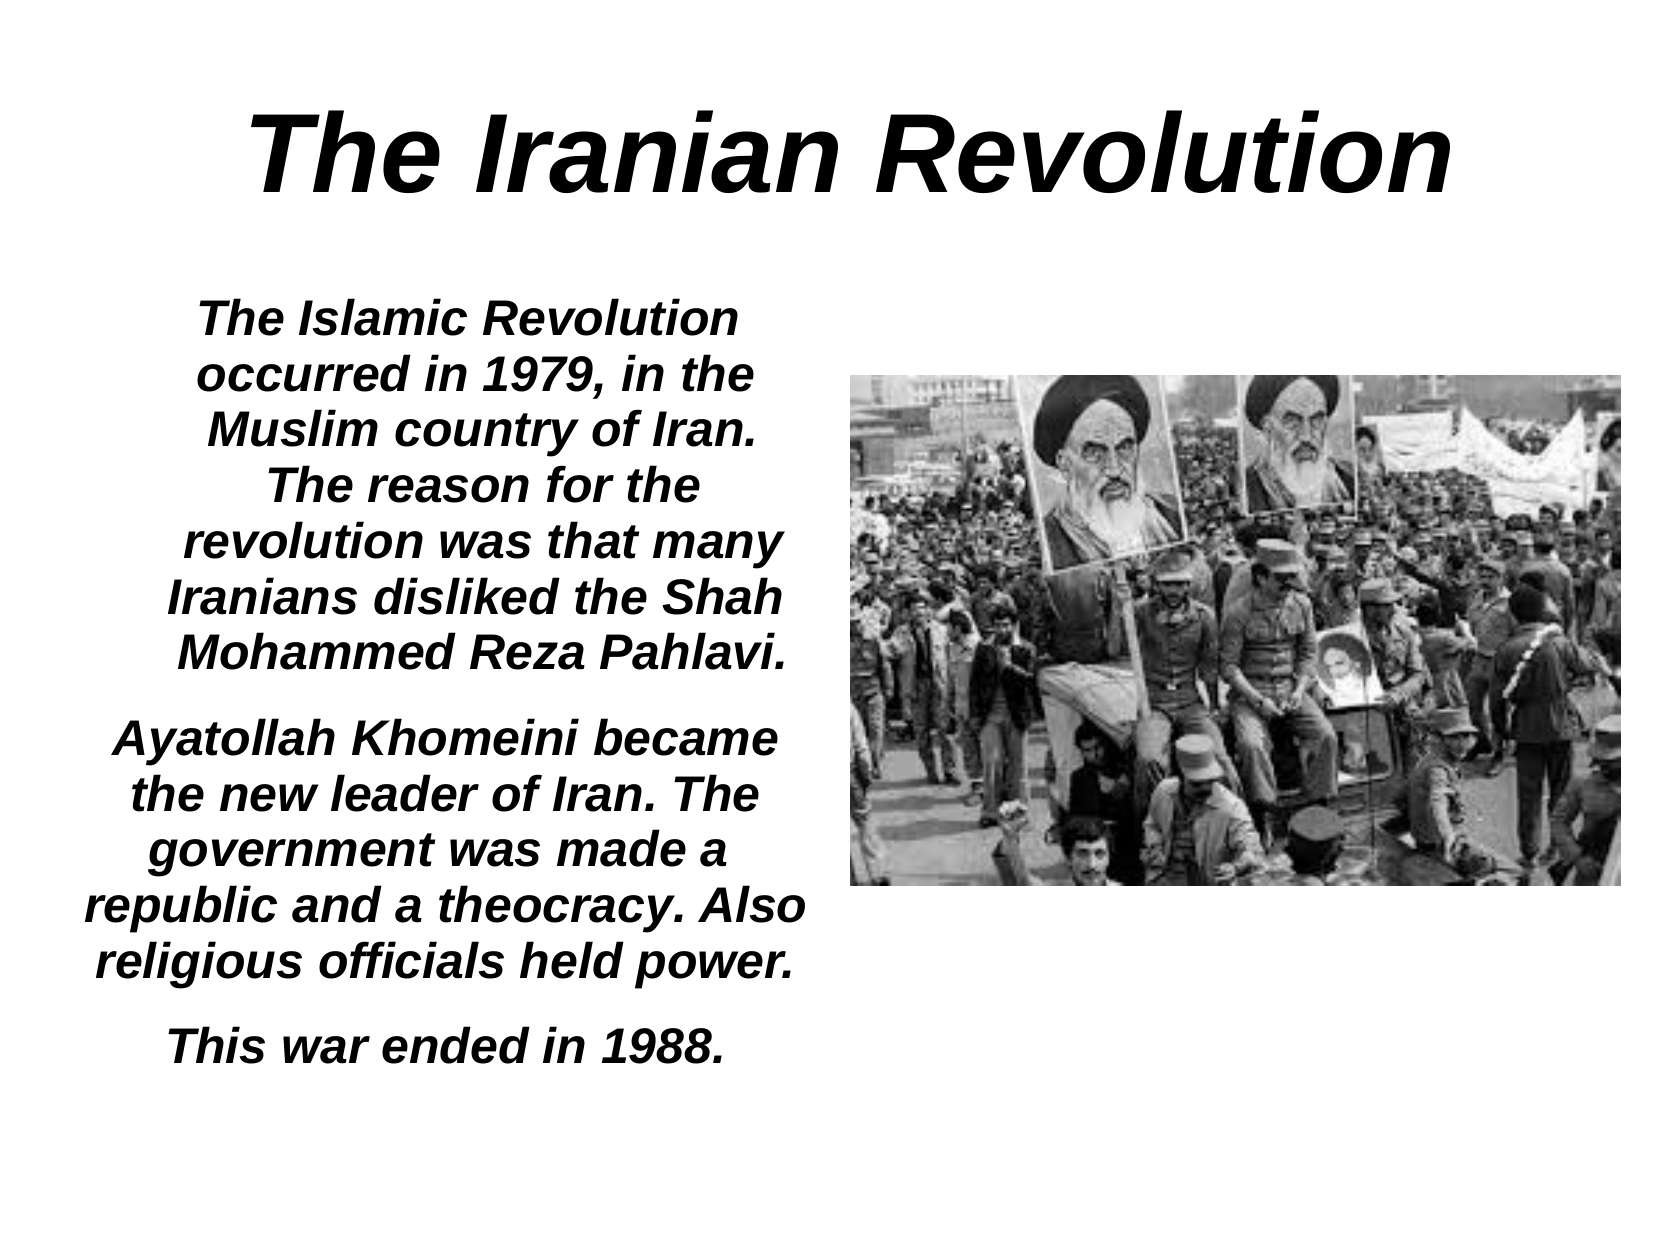

# The Iranian Revolution
The Islamic Revolution occurred in 1979, in the Muslim country of Iran. The reason for the revolution was that many Iranians disliked the Shah Mohammed Reza Pahlavi.
Ayatollah Khomeini became the new leader of Iran. The government was made a republic and a theocracy. Also religious officials held power.
 This war ended in 1988.